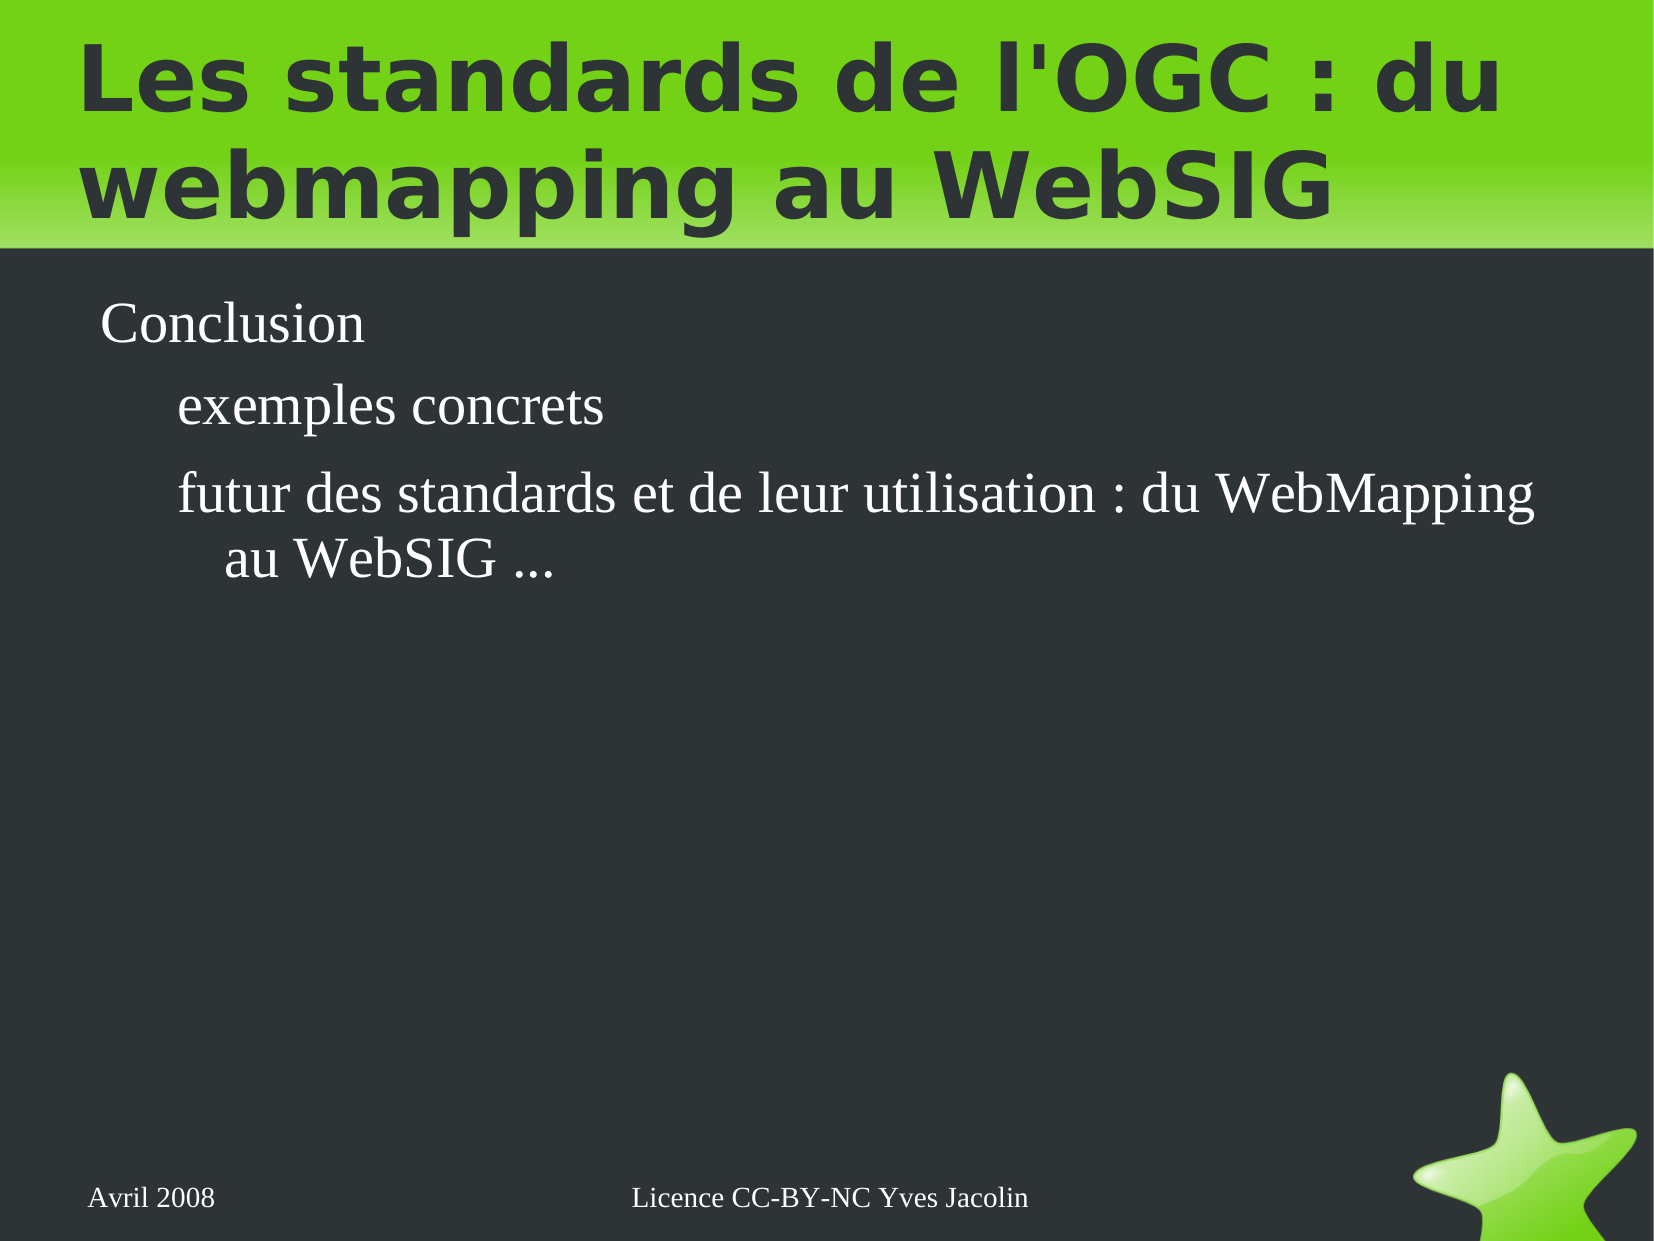

# Les standards de l'OGC : du webmapping au WebSIG
Conclusion
exemples concrets
futur des standards et de leur utilisation : du WebMapping au WebSIG ...